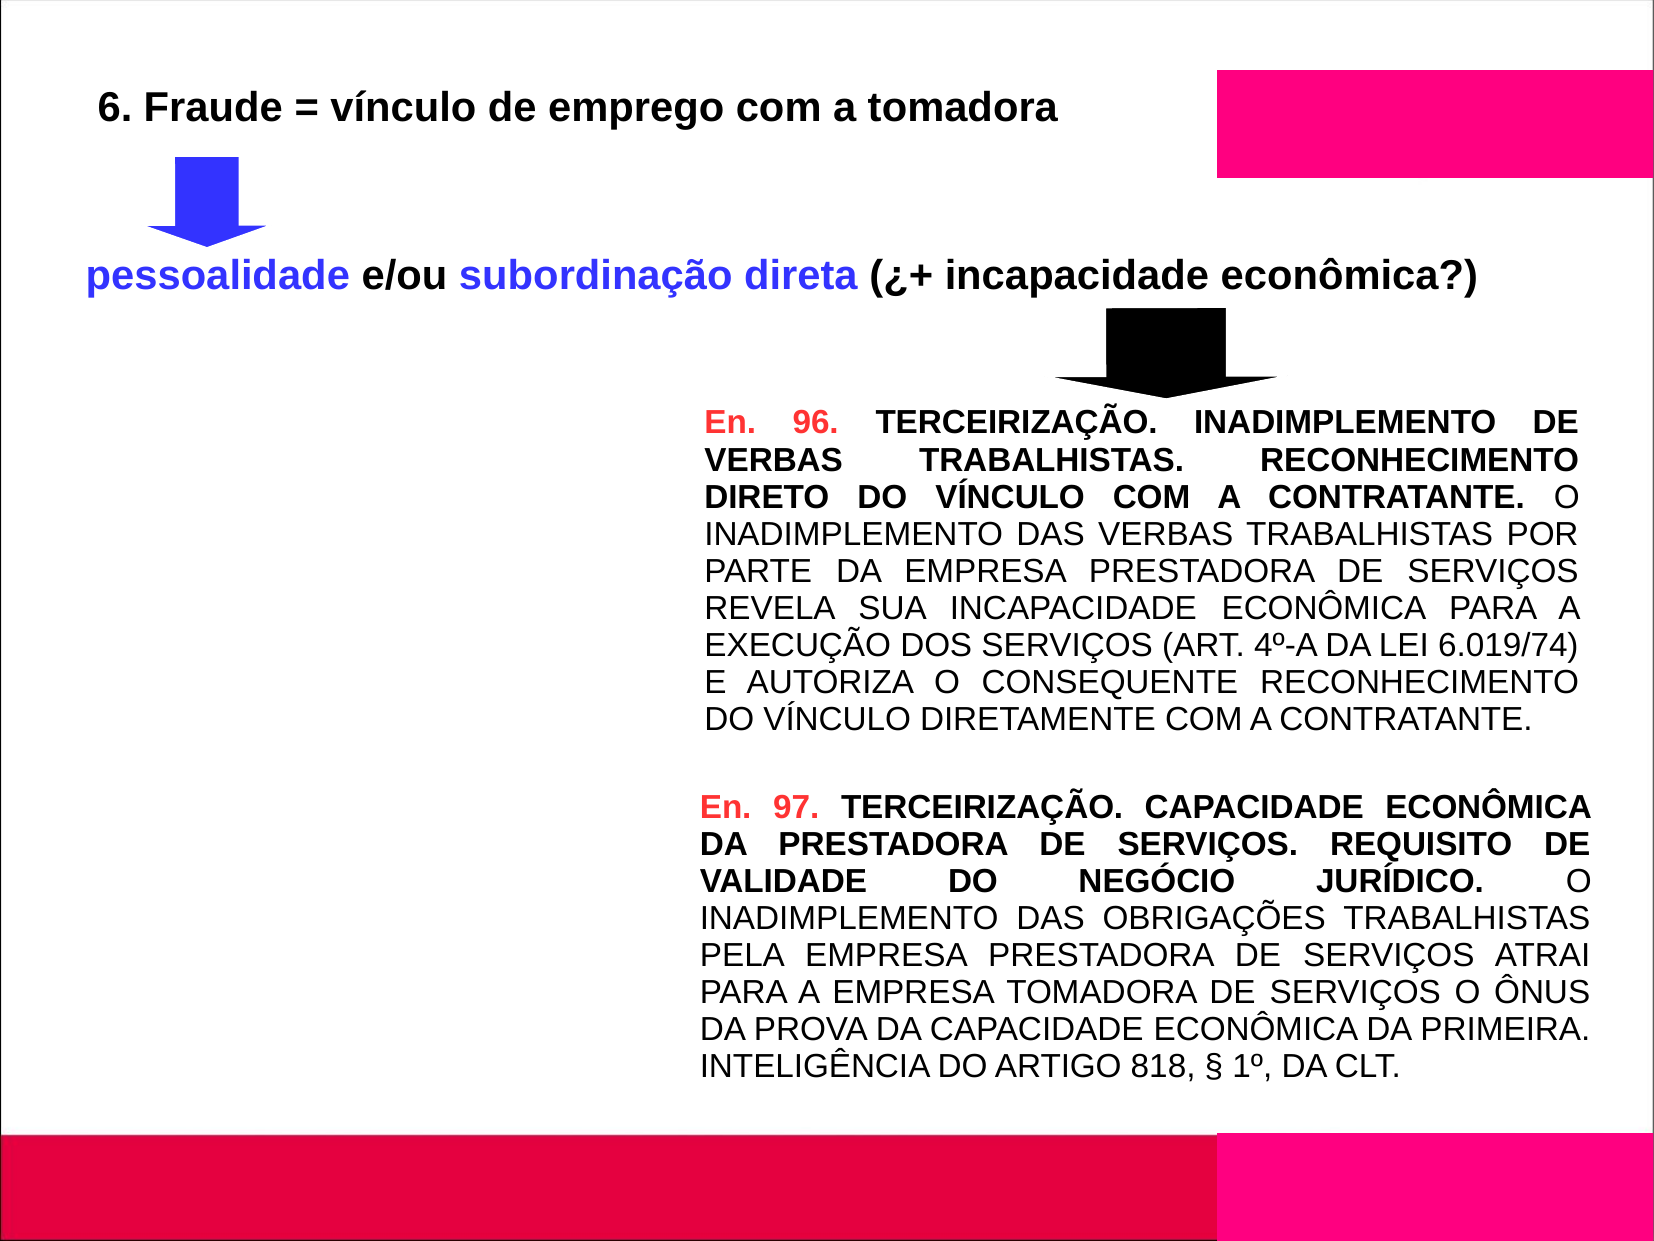

6. Fraude = vínculo de emprego com a tomadora
pessoalidade e/ou subordinação direta (¿+ incapacidade econômica?)
En. 96. TERCEIRIZAÇÃO. INADIMPLEMENTO DE VERBAS TRABALHISTAS. RECONHECIMENTO DIRETO DO VÍNCULO COM A CONTRATANTE. O INADIMPLEMENTO DAS VERBAS TRABALHISTAS POR PARTE DA EMPRESA PRESTADORA DE SERVIÇOS REVELA SUA INCAPACIDADE ECONÔMICA PARA A EXECUÇÃO DOS SERVIÇOS (ART. 4º-A DA LEI 6.019/74) E AUTORIZA O CONSEQUENTE RECONHECIMENTO DO VÍNCULO DIRETAMENTE COM A CONTRATANTE.
En. 97. TERCEIRIZAÇÃO. CAPACIDADE ECONÔMICA DA PRESTADORA DE SERVIÇOS. REQUISITO DE VALIDADE DO NEGÓCIO JURÍDICO. O INADIMPLEMENTO DAS OBRIGAÇÕES TRABALHISTAS PELA EMPRESA PRESTADORA DE SERVIÇOS ATRAI PARA A EMPRESA TOMADORA DE SERVIÇOS O ÔNUS DA PROVA DA CAPACIDADE ECONÔMICA DA PRIMEIRA. INTELIGÊNCIA DO ARTIGO 818, § 1º, DA CLT.